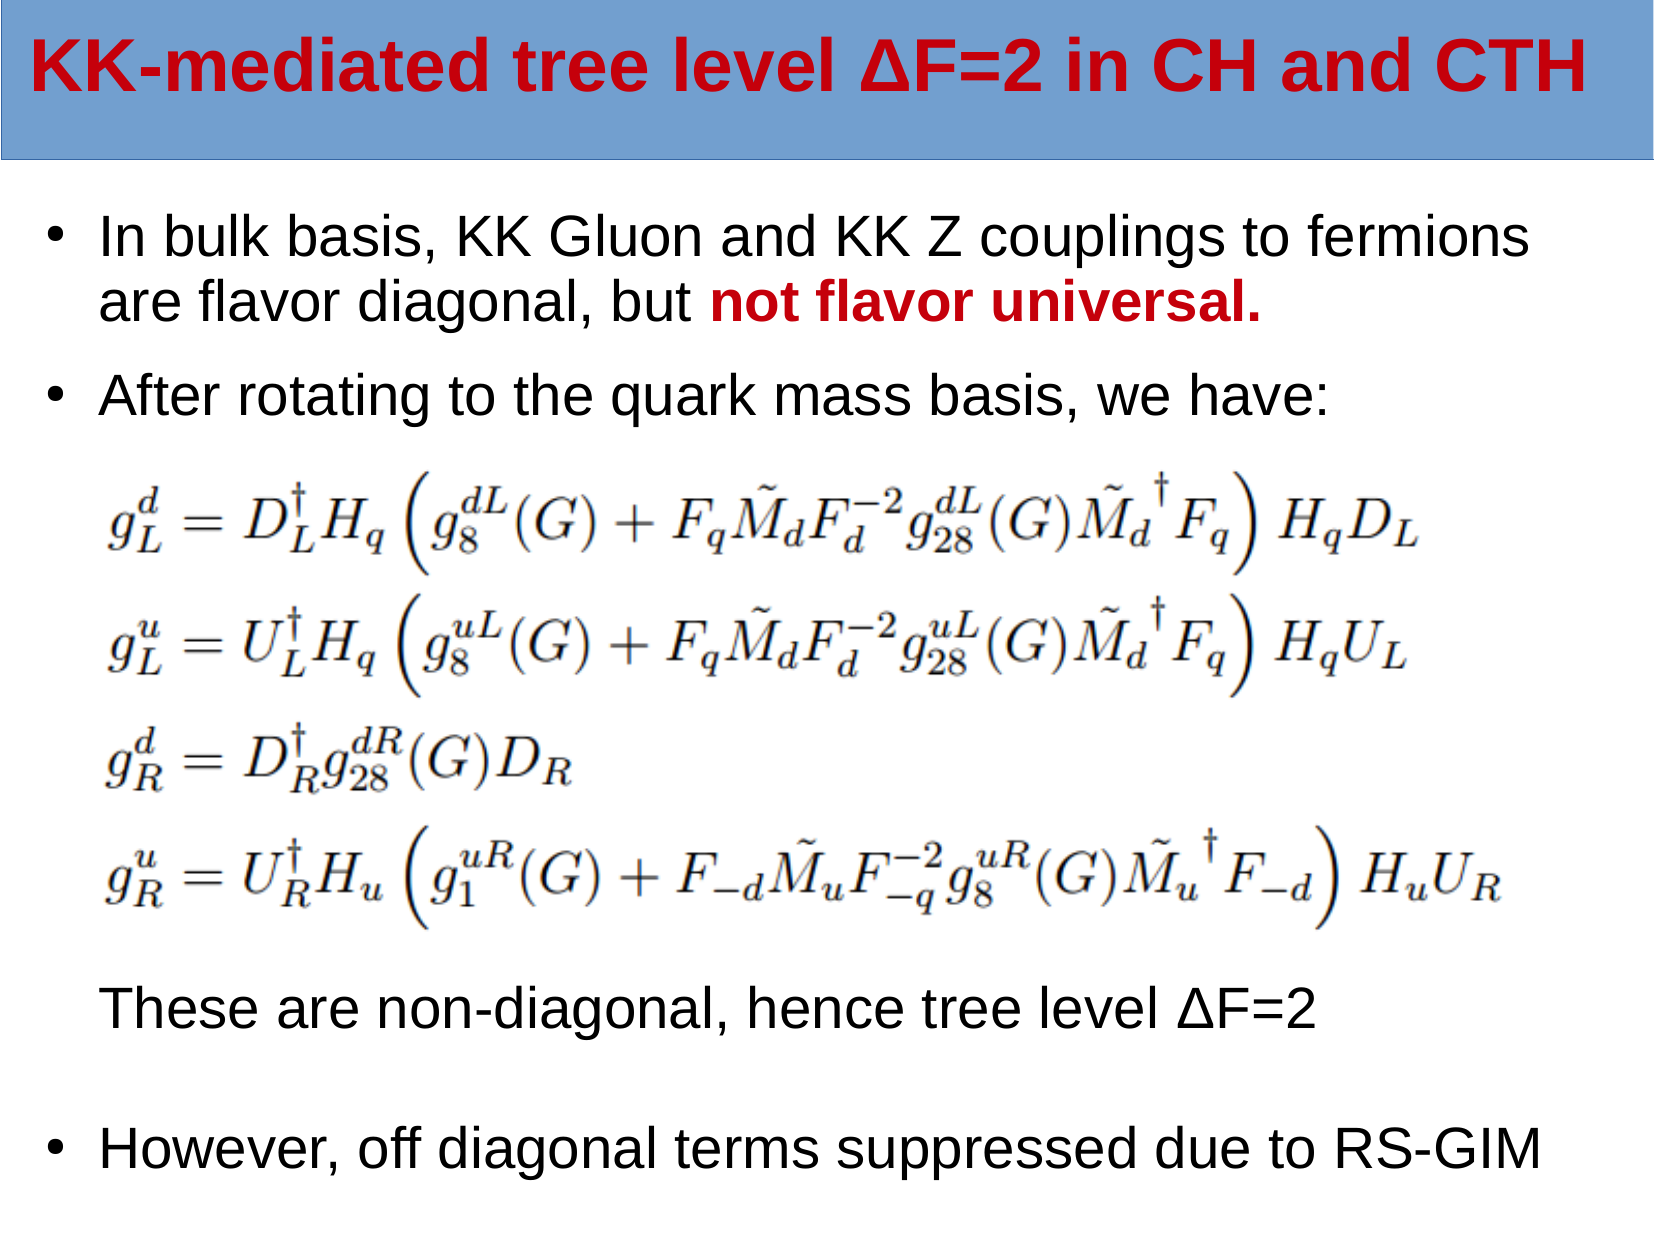

KK-mediated tree level ΔF=2 in CH and CTH
# In bulk basis, KK Gluon and KK Z couplings to fermions are flavor diagonal, but not flavor universal.
After rotating to the quark mass basis, we have:
These are non-diagonal, hence tree level ΔF=2
However, off diagonal terms suppressed due to RS-GIM